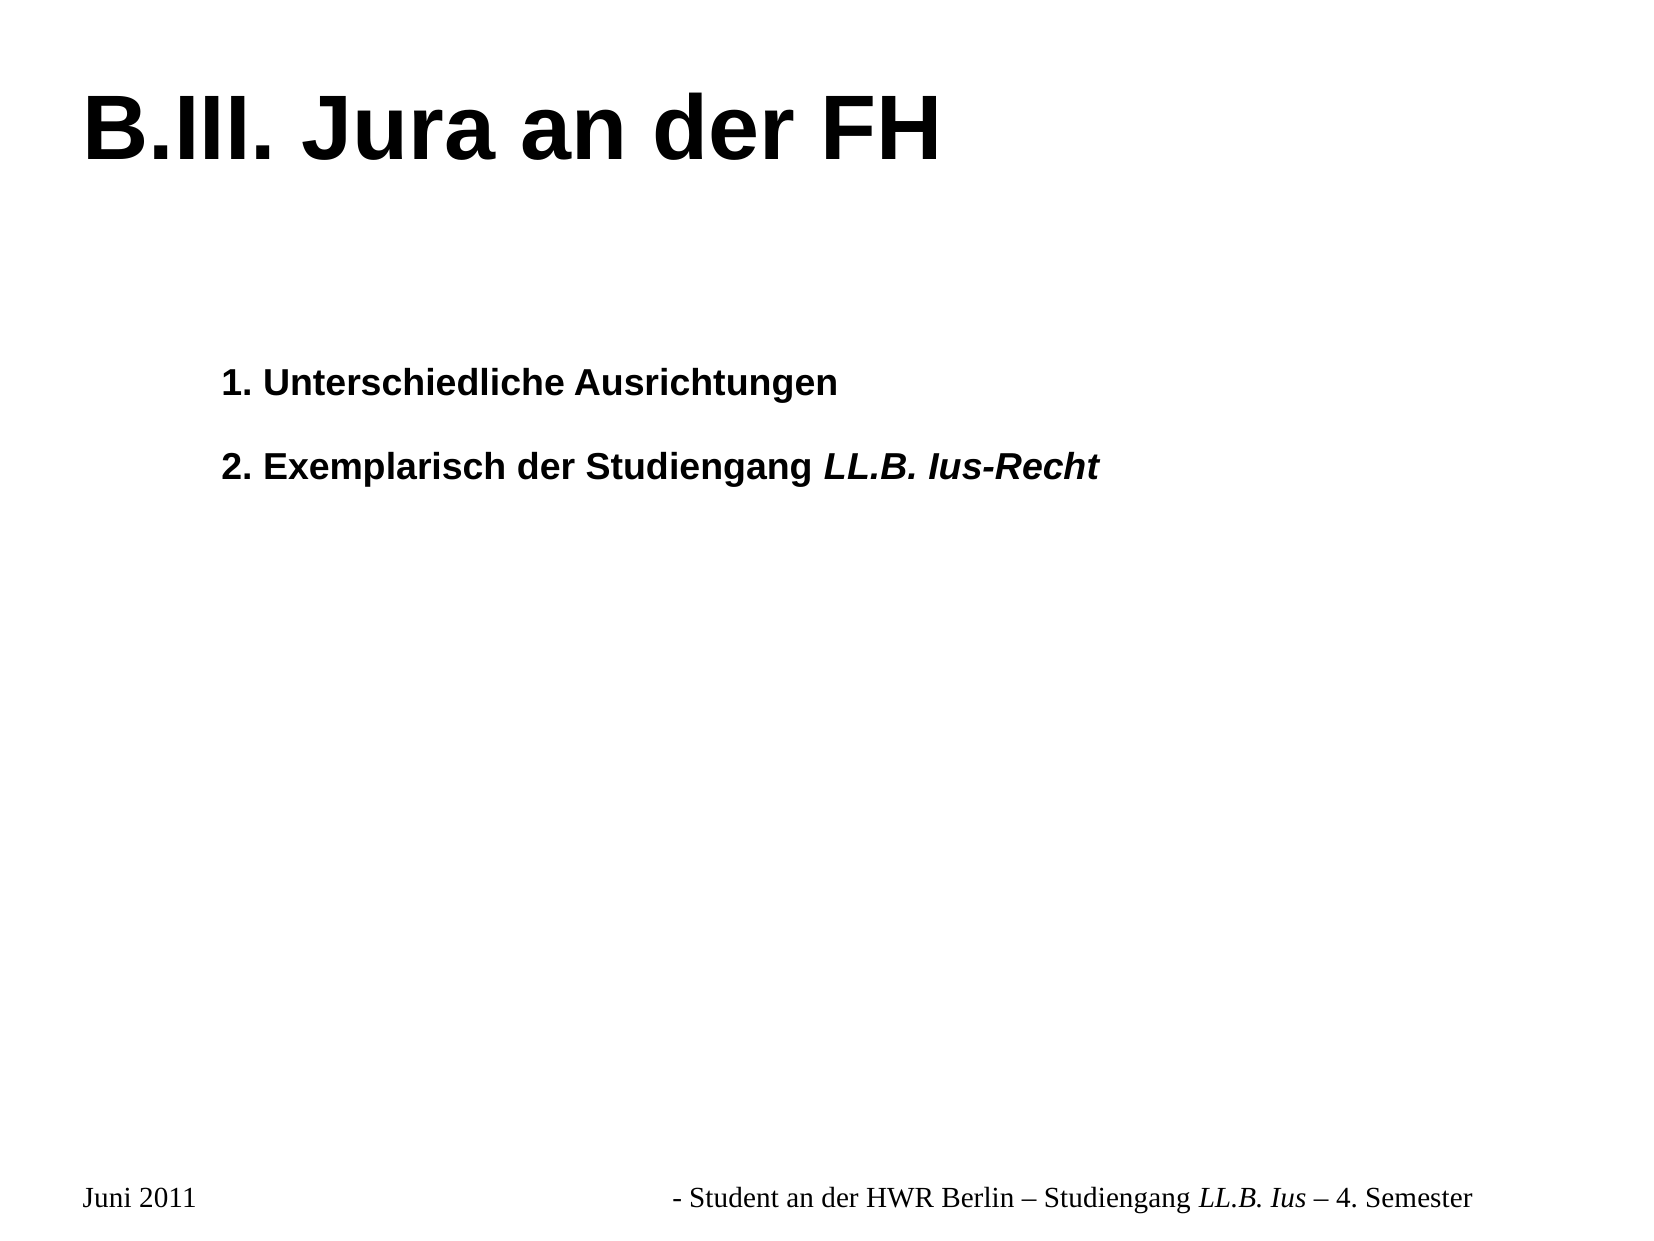

# B.III. Jura an der FH
1. Unterschiedliche Ausrichtungen
2. Exemplarisch der Studiengang LL.B. Ius-Recht